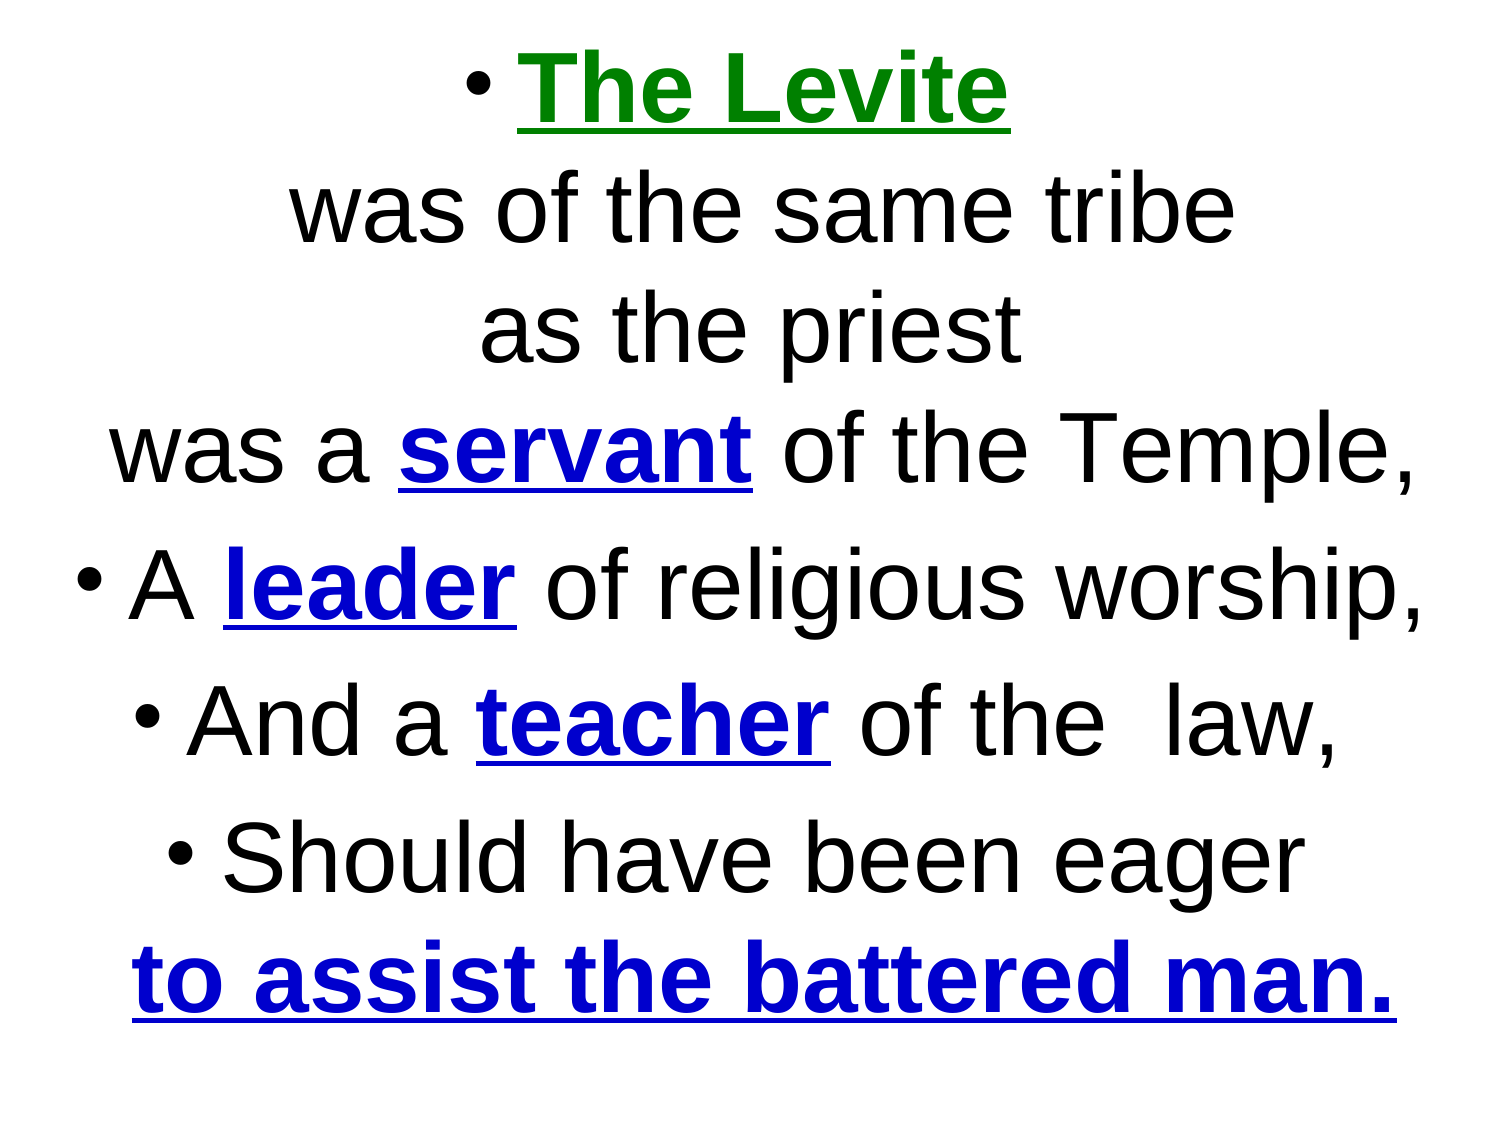

# The Levite was of the same tribe as the priest was a servant of the Temple,
A leader of religious worship,
And a teacher of the law,
Should have been eager
to assist the battered man.
14